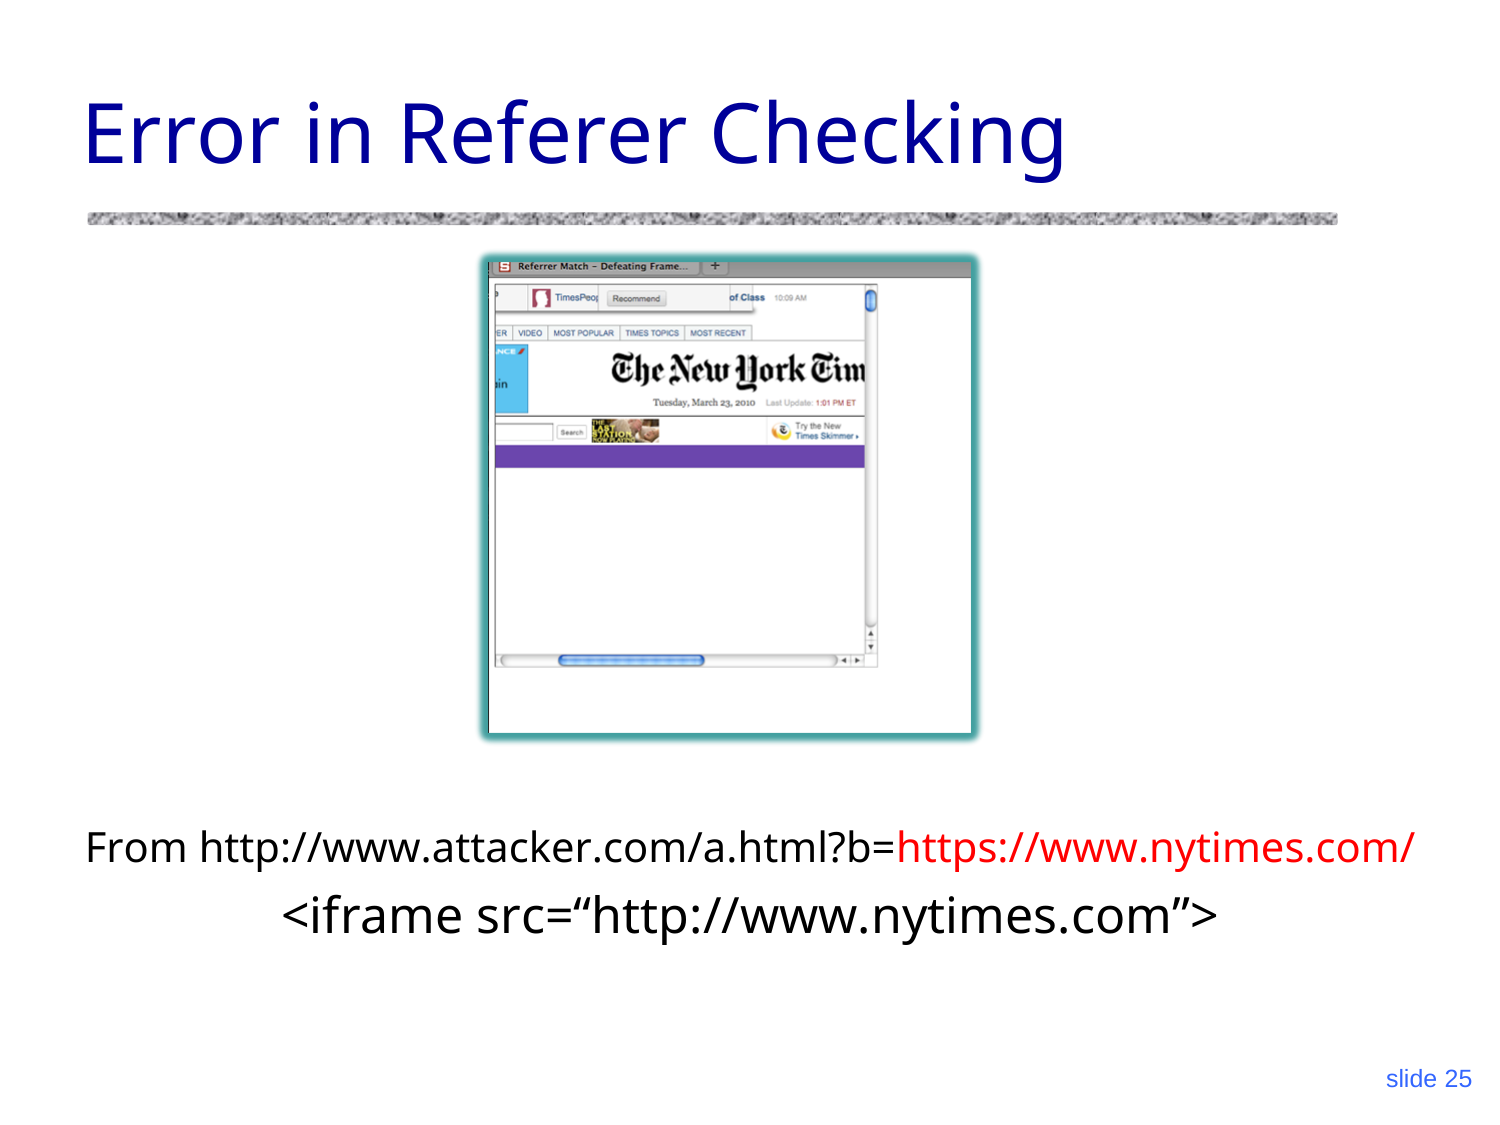

Error in Referer Checking
From http://www.attacker.com/a.html?b=https://www.nytimes.com/
<iframe src=“http://www.nytimes.com”>
slide